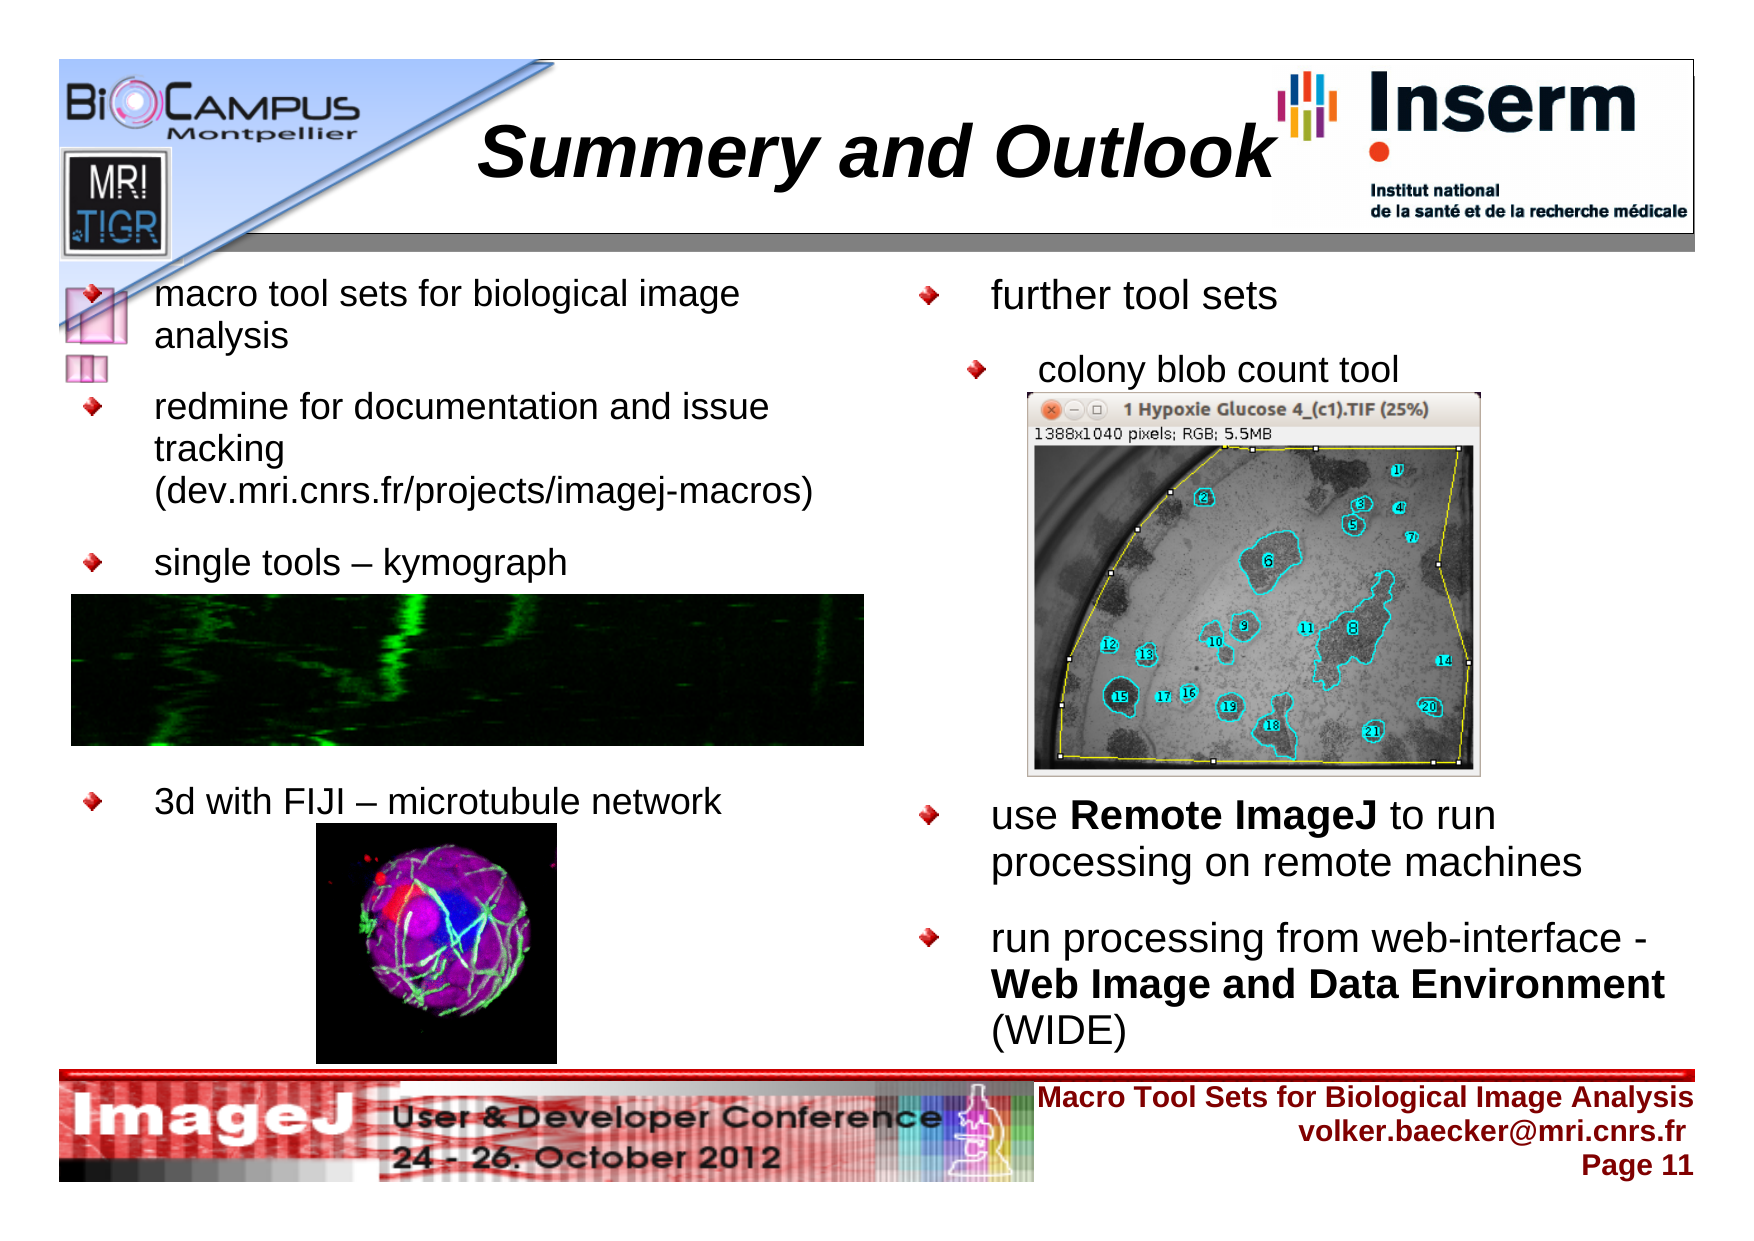

# Summery and Outlook
macro tool sets for biological image analysis
redmine for documentation and issue tracking
(dev.mri.cnrs.fr/projects/imagej-macros)
single tools – kymograph
3d with FIJI – microtubule network
further tool sets
colony blob count tool
use Remote ImageJ to run processing on remote machines
run processing from web-interface - Web Image and Data Environment (WIDE)